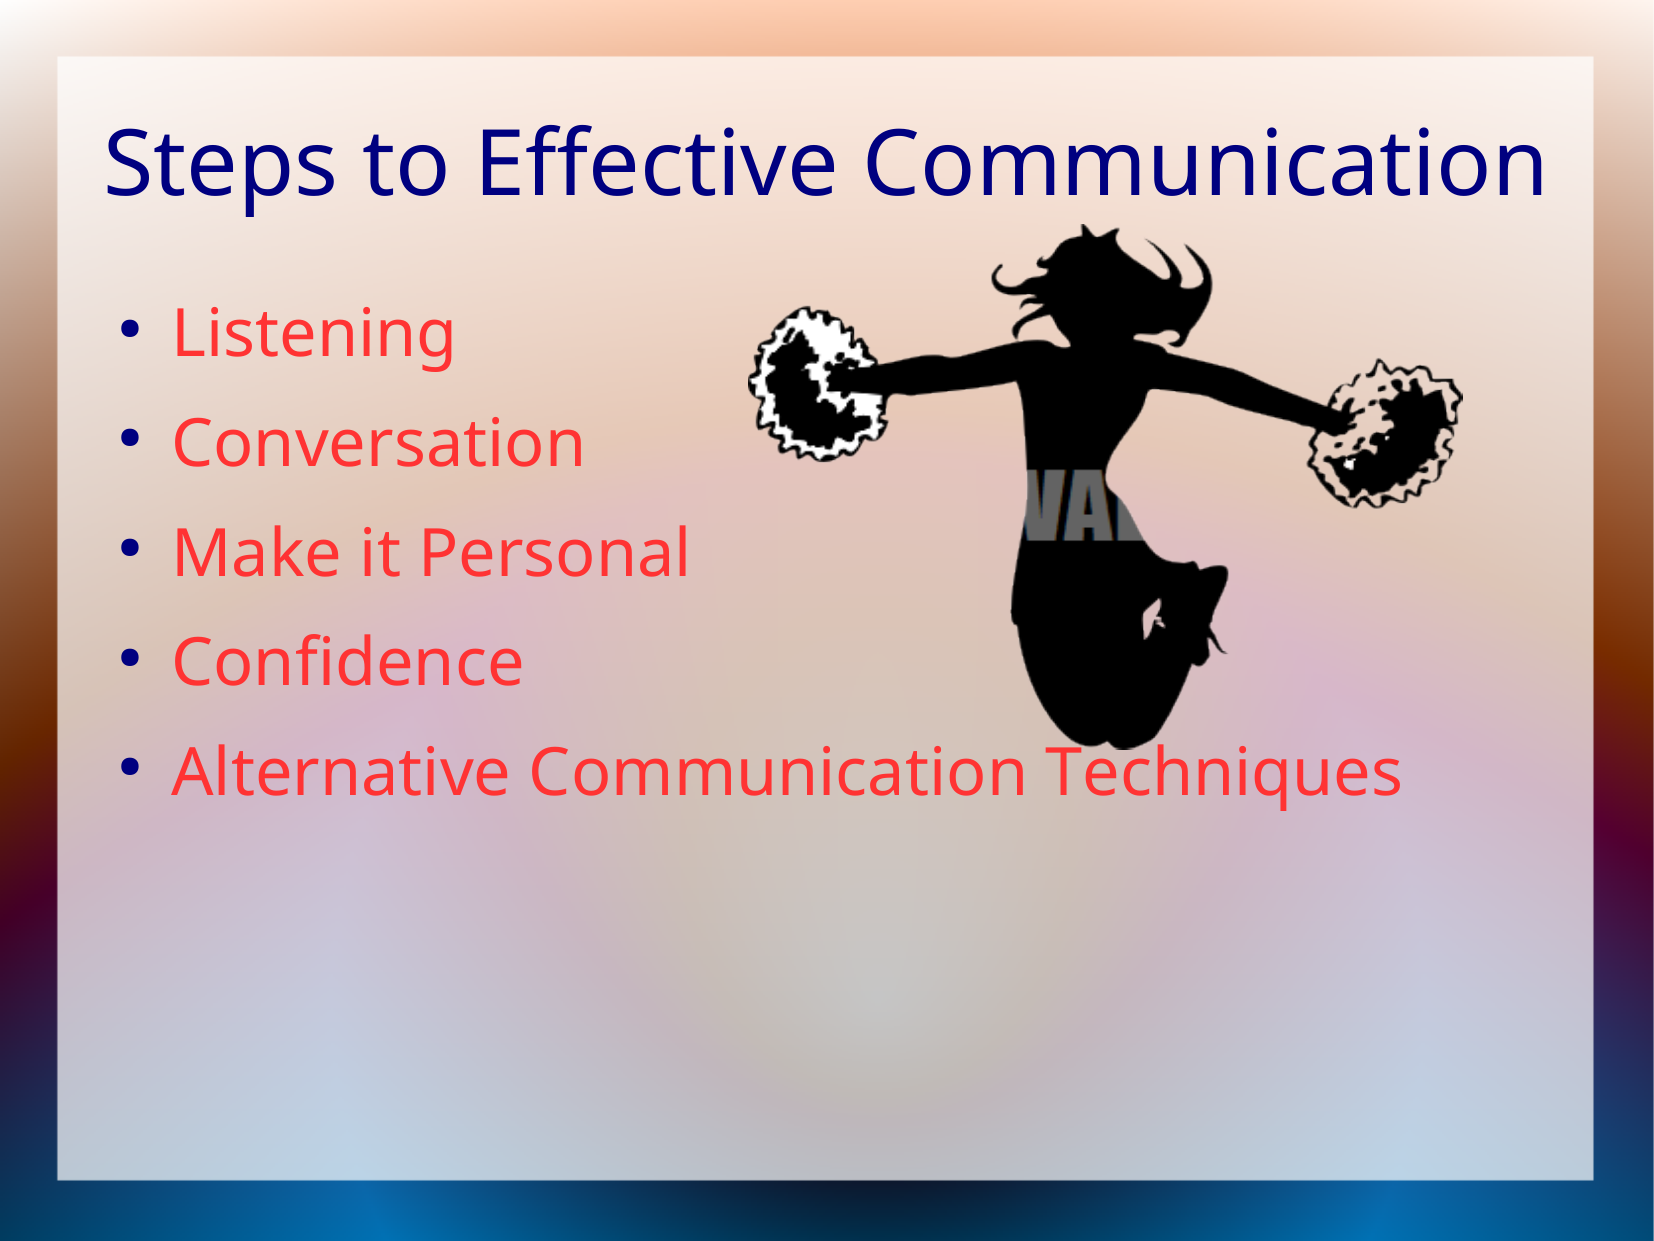

# Steps to Effective Communication
Listening
Conversation
Make it Personal
Confidence
Alternative Communication Techniques